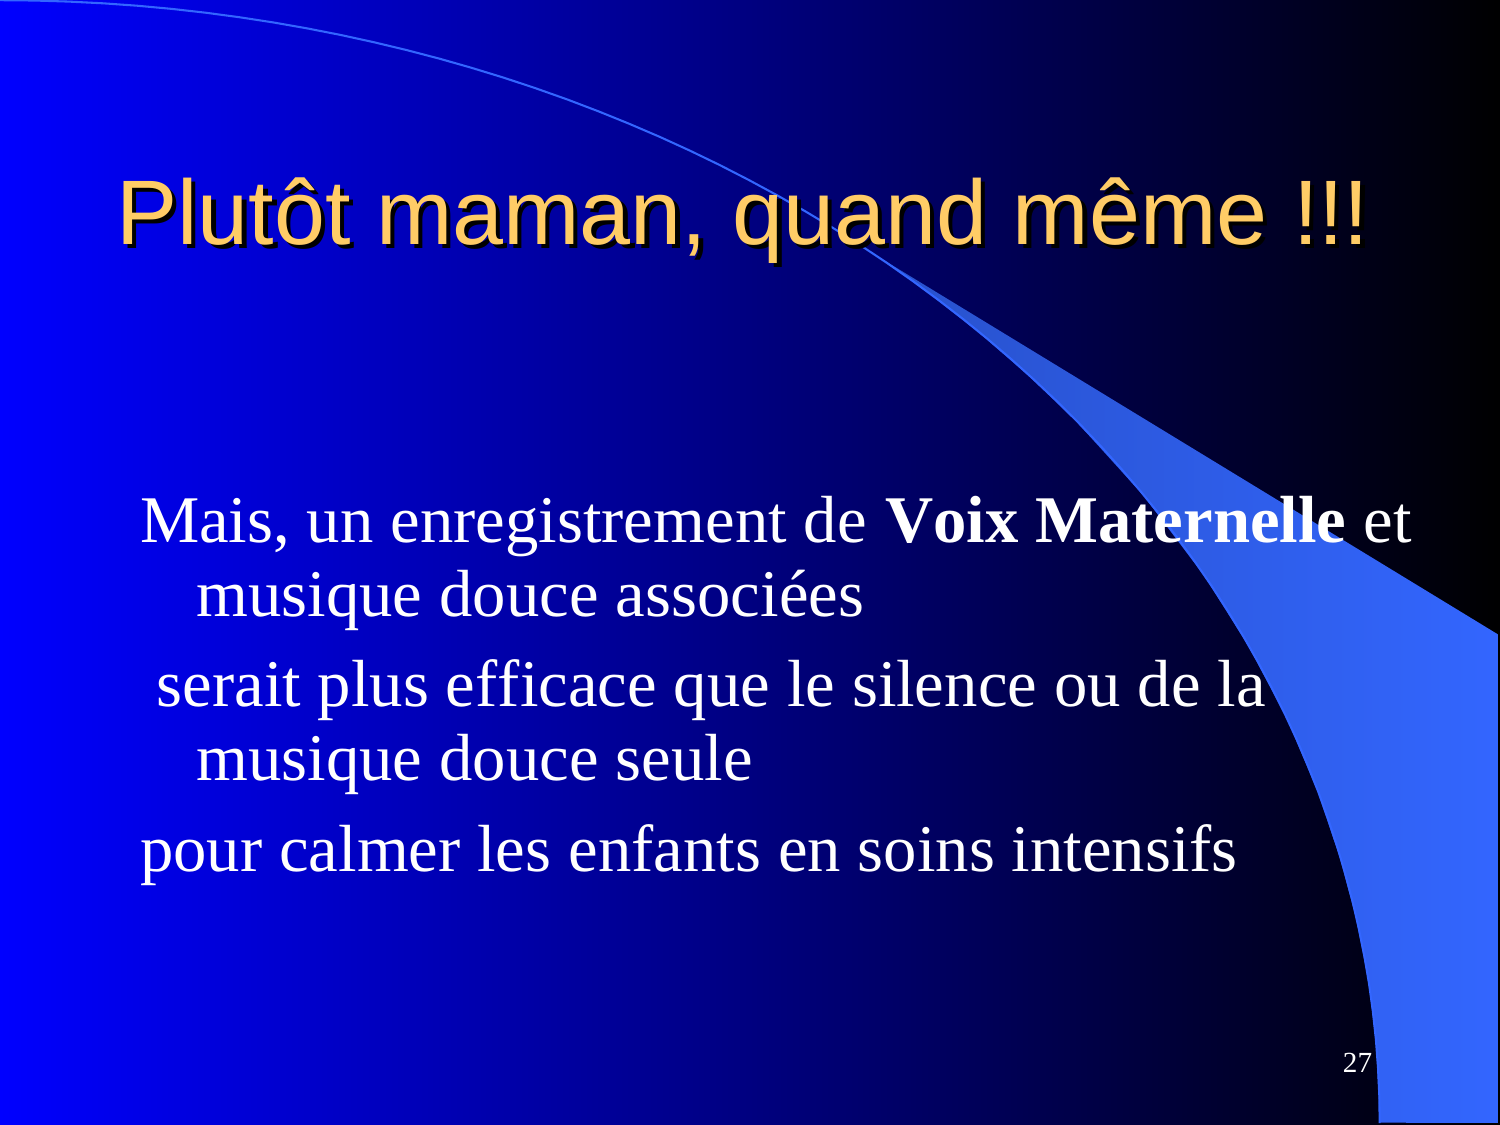

# Plutôt maman, quand même !!!
Mais, un enregistrement de Voix Maternelle et musique douce associées
 serait plus efficace que le silence ou de la musique douce seule
pour calmer les enfants en soins intensifs
27